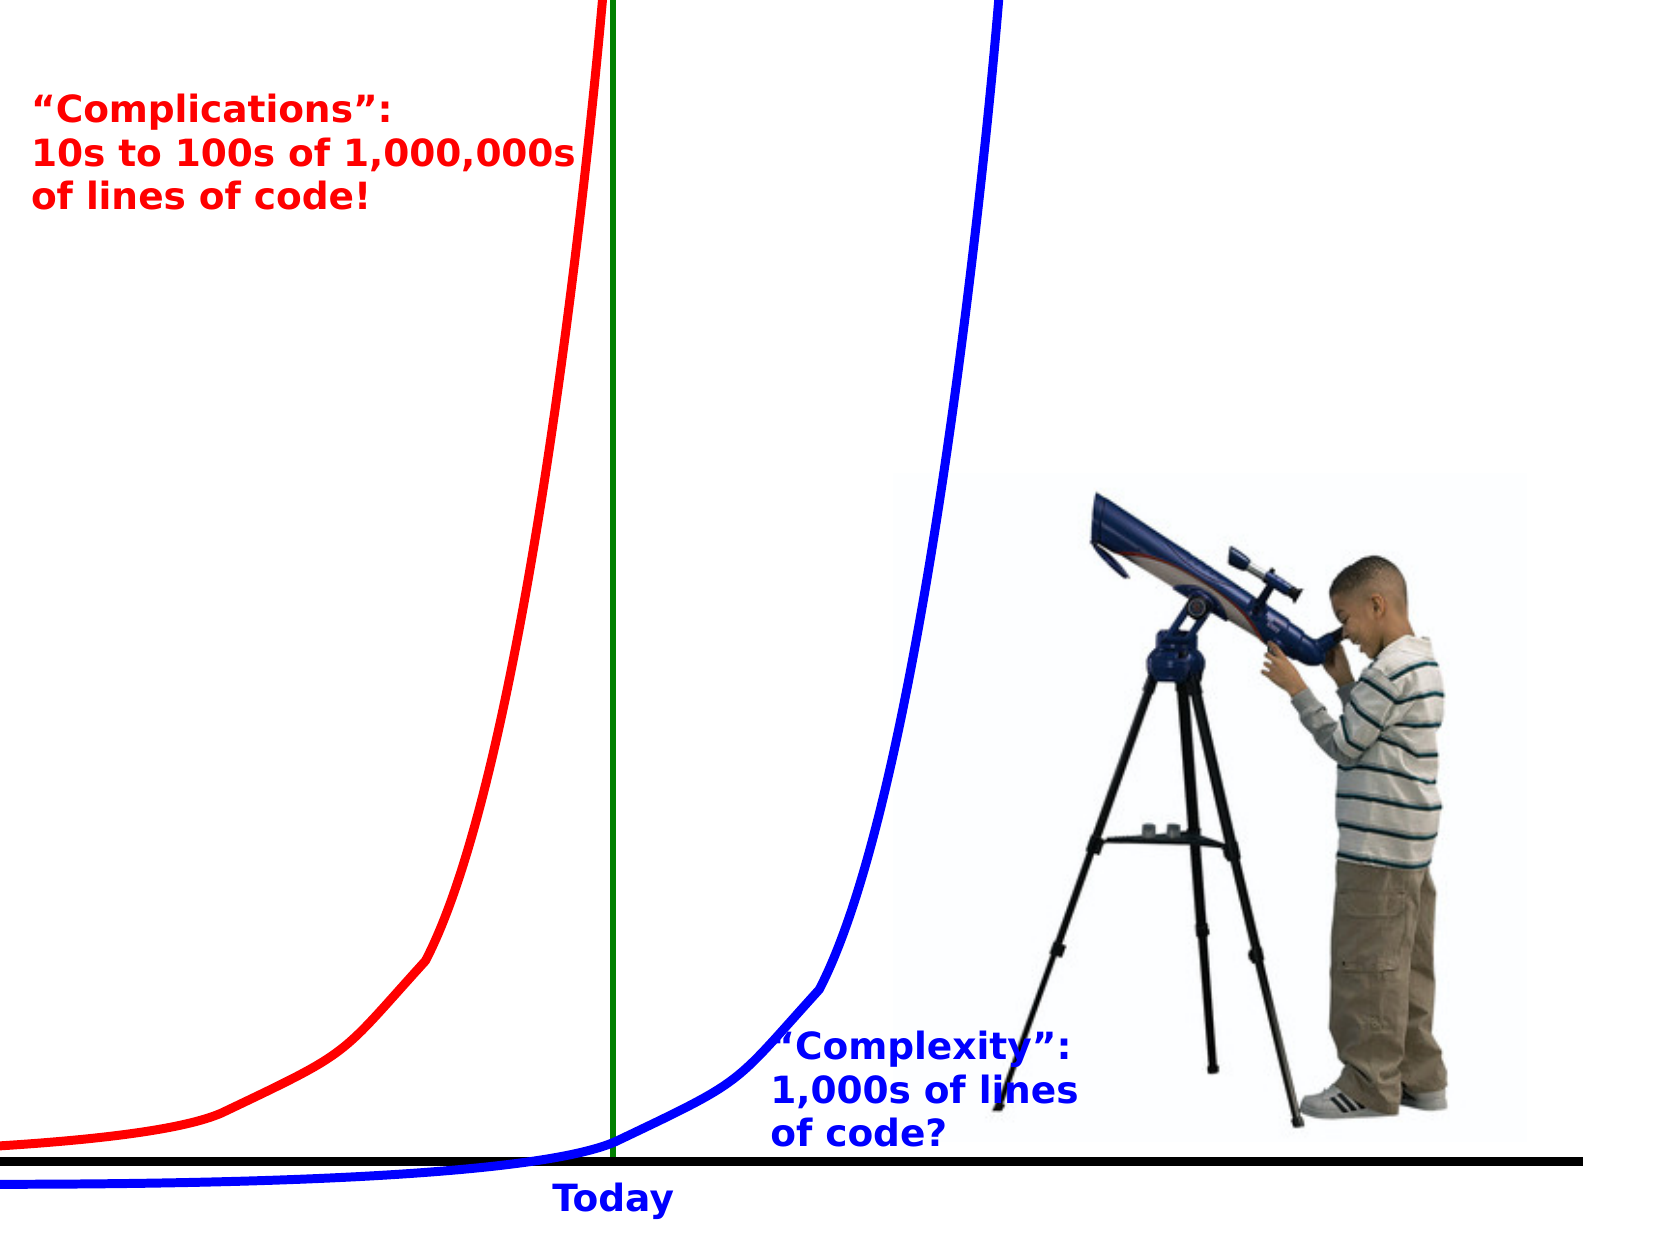

“Complications”:
10s to 100s of 1,000,000s of lines of code!
“Complexity”: 1,000s of lines of code?
Today